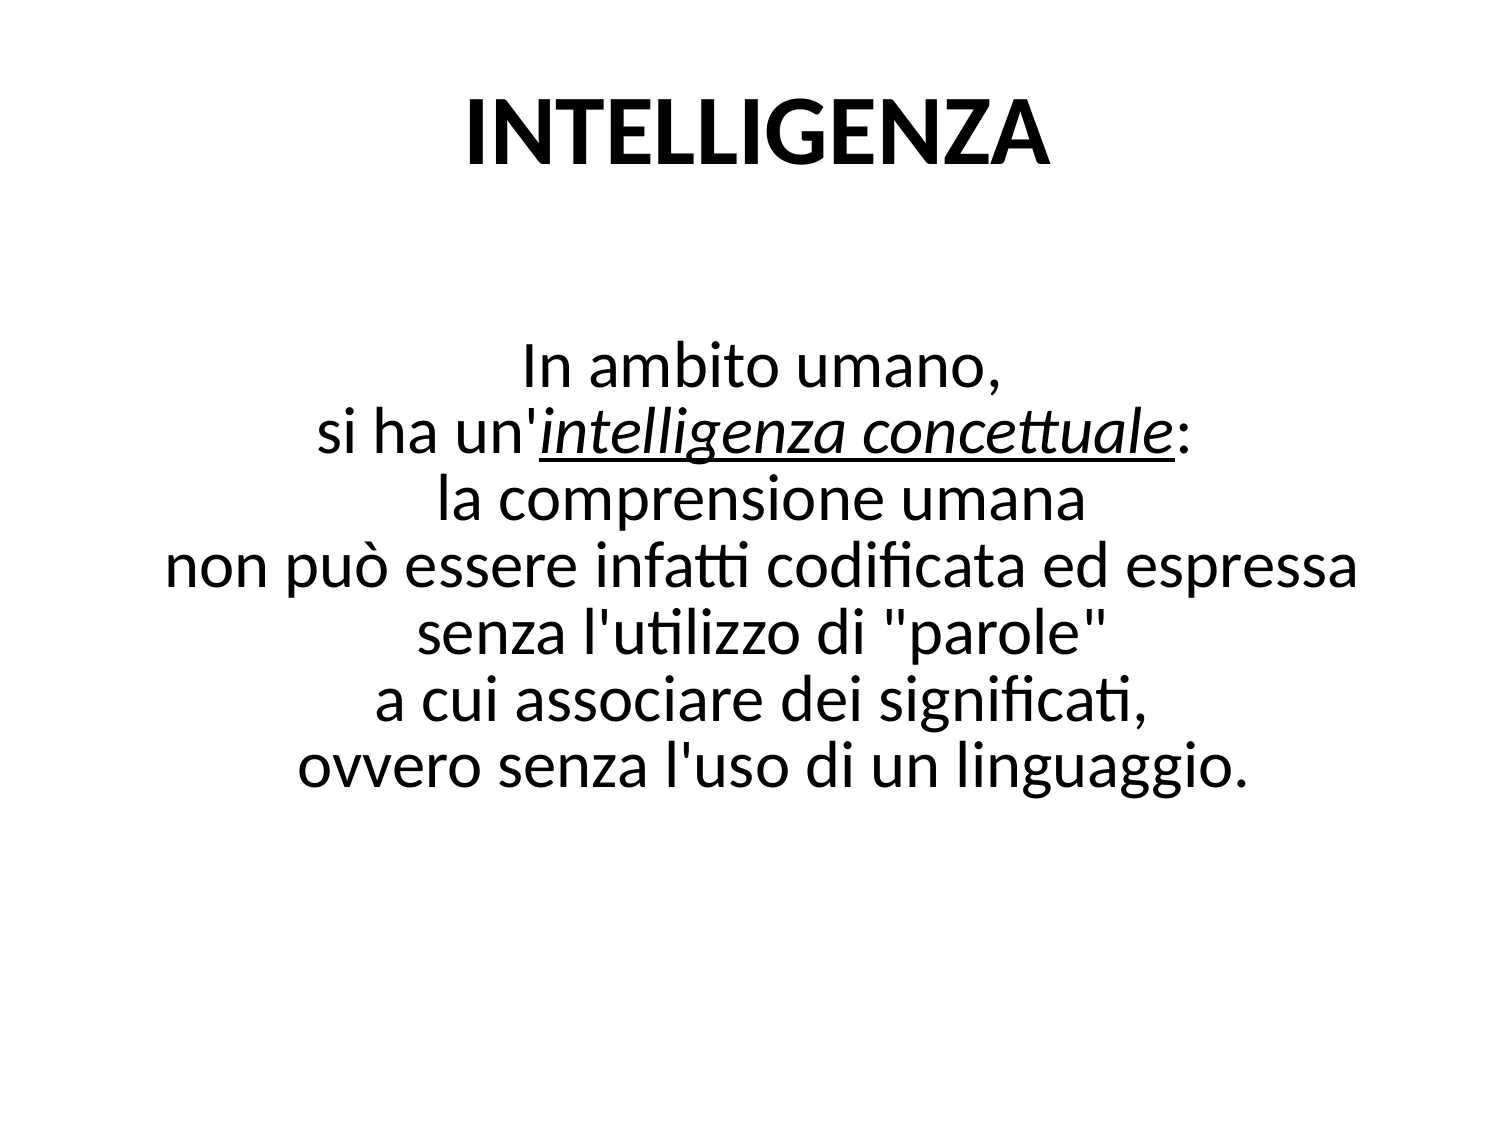

# In ambito umano, si ha un'intelligenza concettuale: la comprensione umana non può essere infatti codificata ed espressa senza l'utilizzo di "parole" a cui associare dei significati, ovvero senza l'uso di un linguaggio.
INTELLIGENZA